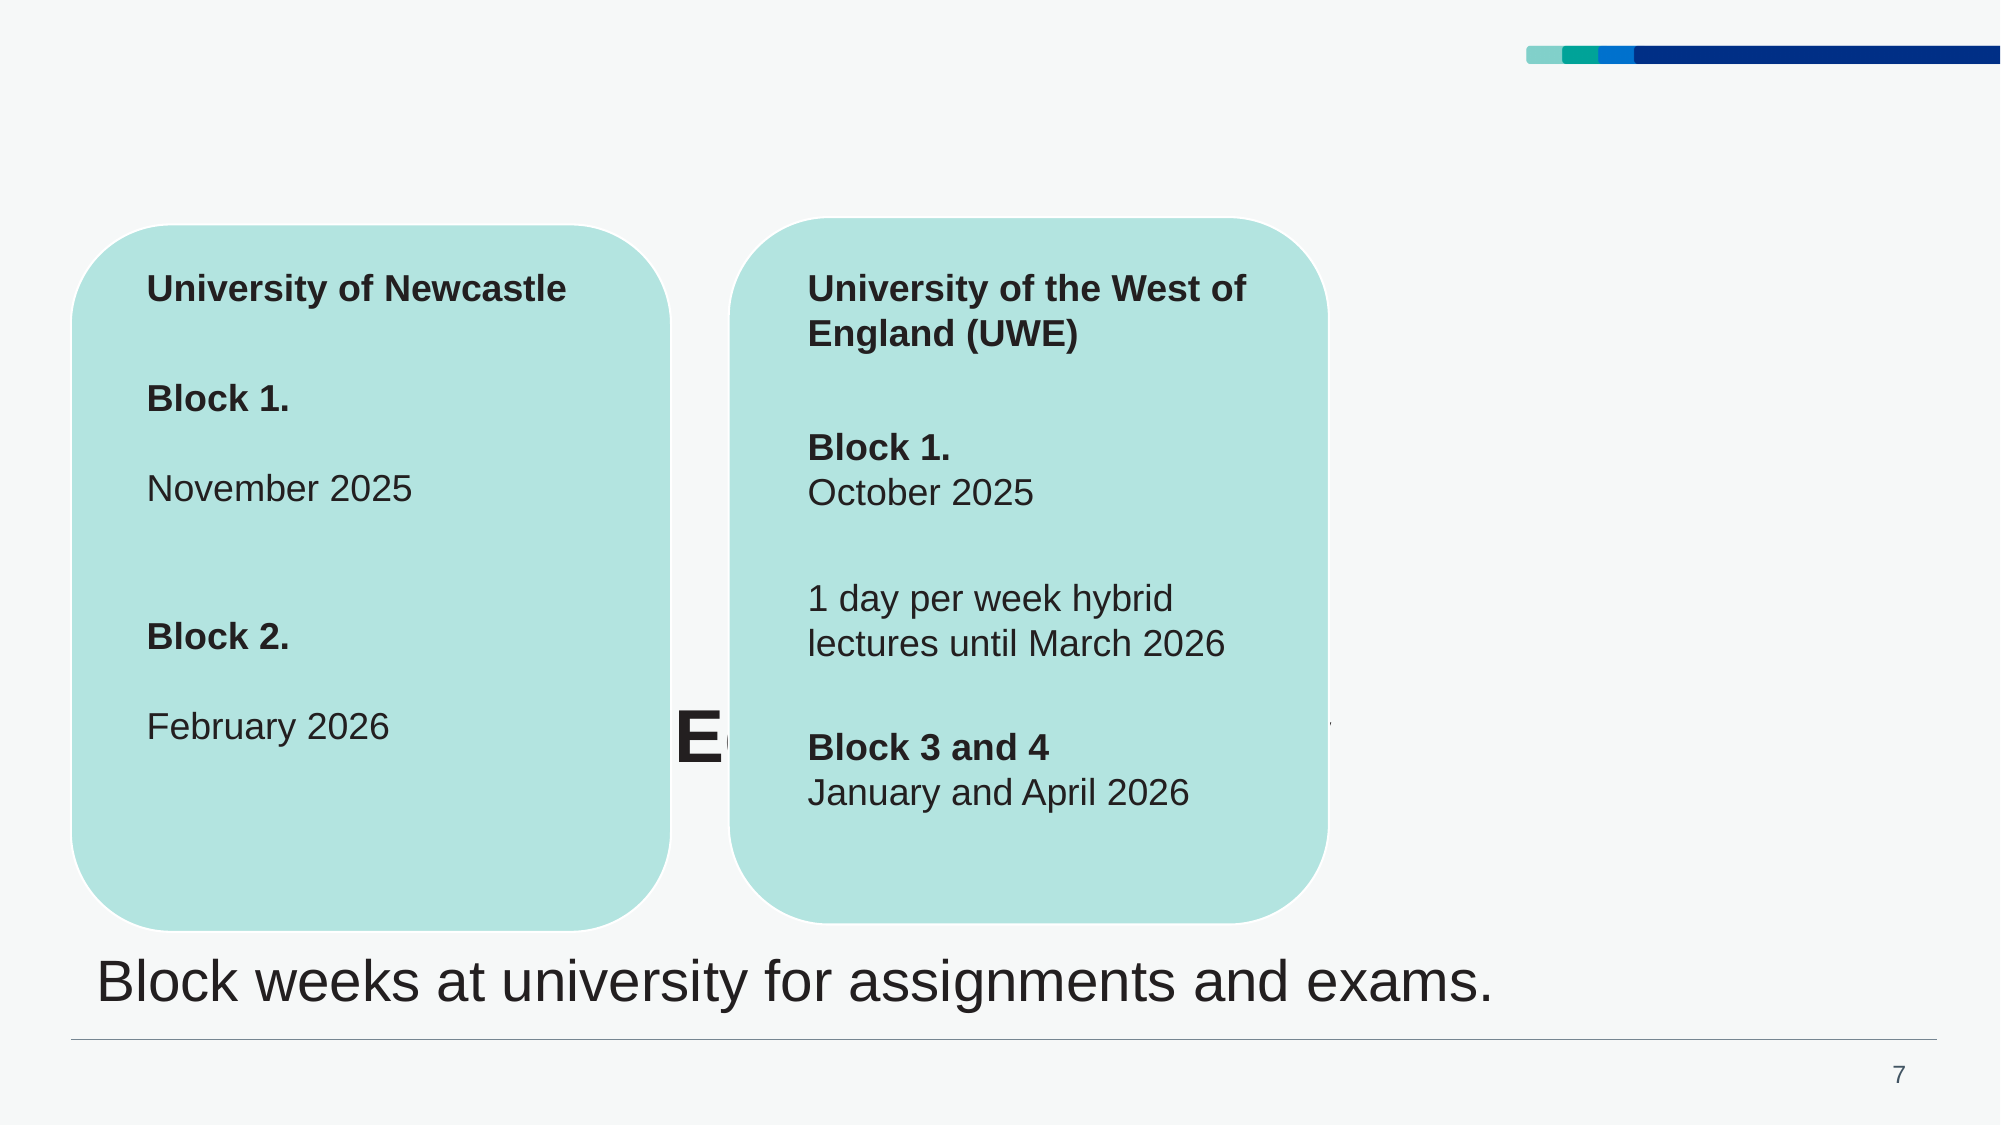

University of the West of England (UWE)
Block 1.
October 2025
1 day per week hybrid lectures until March 2026
University of Newcastle
Block 1.
November 2025
Block 2.
February 2026
# PG Certificate in Echocardiography
Block 3 and 4
January and April 2026
Block weeks at university for assignments and exams.